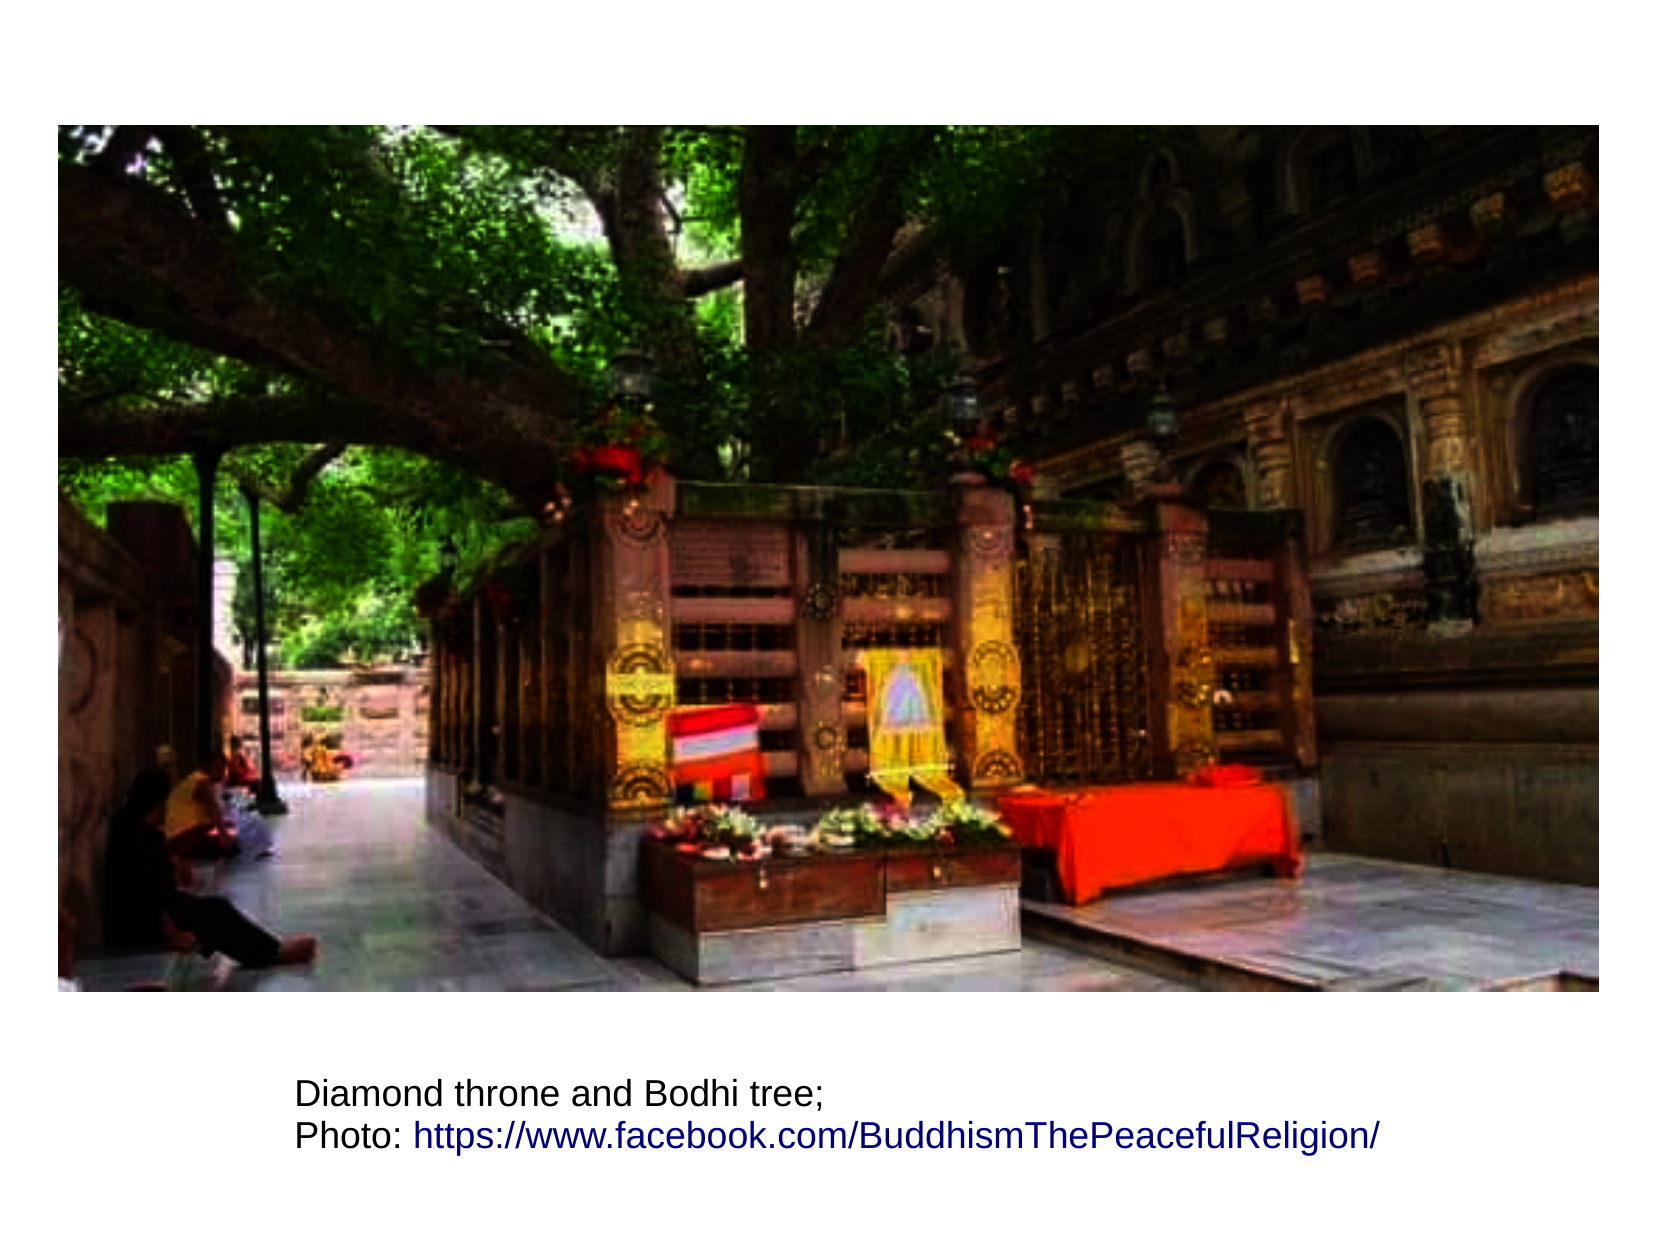

Diamond throne and Bodhi tree;
Photo: https://www.facebook.com/BuddhismThePeacefulReligion/